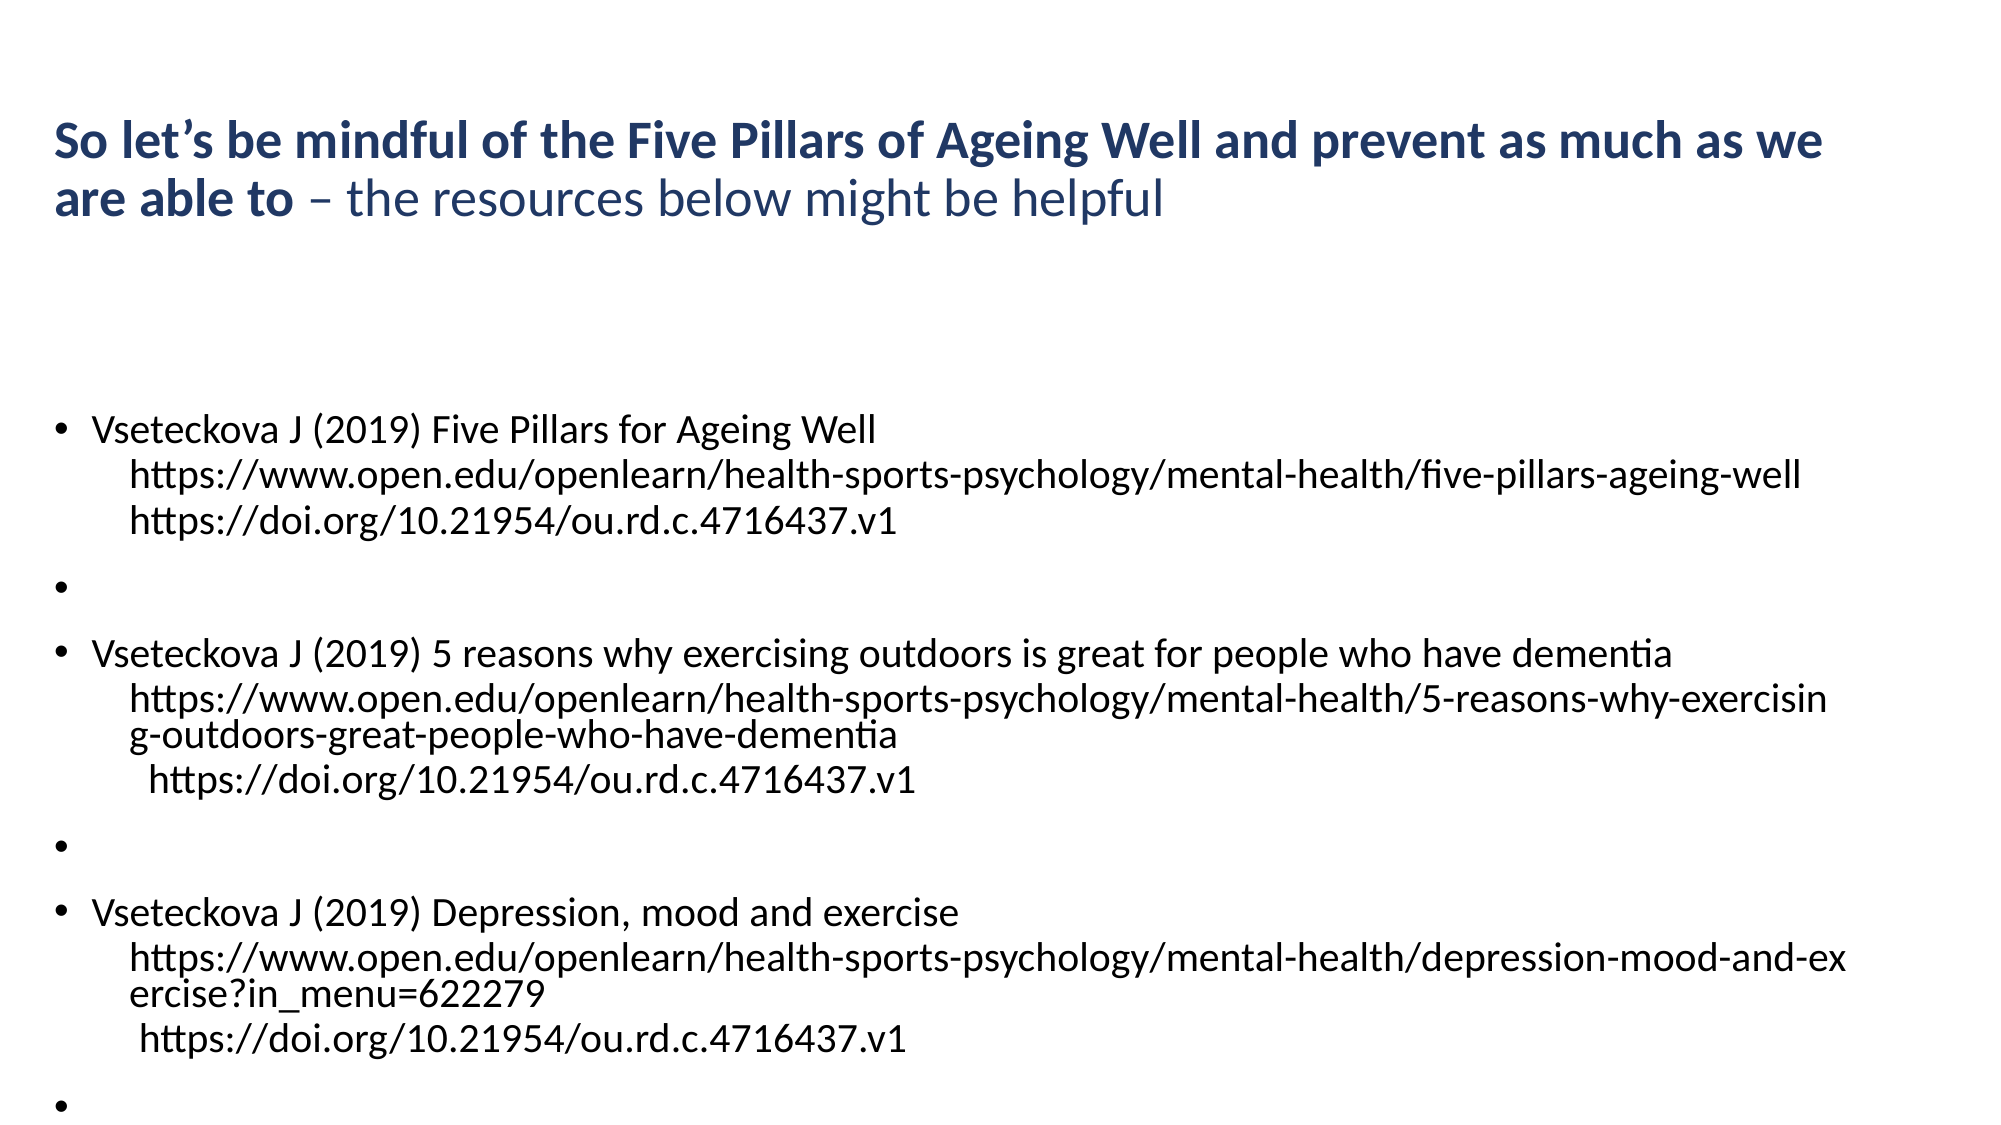

# So let’s be mindful of the Five Pillars of Ageing Well and prevent as much as we are able to – the resources below might be helpful
Vseteckova J (2019) Five Pillars for Ageing Well https://www.open.edu/openlearn/health-sports-psychology/mental-health/five-pillars-ageing-well  https://doi.org/10.21954/ou.rd.c.4716437.v1
Vseteckova J (2019) 5 reasons why exercising outdoors is great for people who have dementia https://www.open.edu/openlearn/health-sports-psychology/mental-health/5-reasons-why-exercising-outdoors-great-people-who-have-dementia  https://doi.org/10.21954/ou.rd.c.4716437.v1
Vseteckova J (2019) Depression, mood and exercise https://www.open.edu/openlearn/health-sports-psychology/mental-health/depression-mood-and-exercise?in_menu=622279 https://doi.org/10.21954/ou.rd.c.4716437.v1